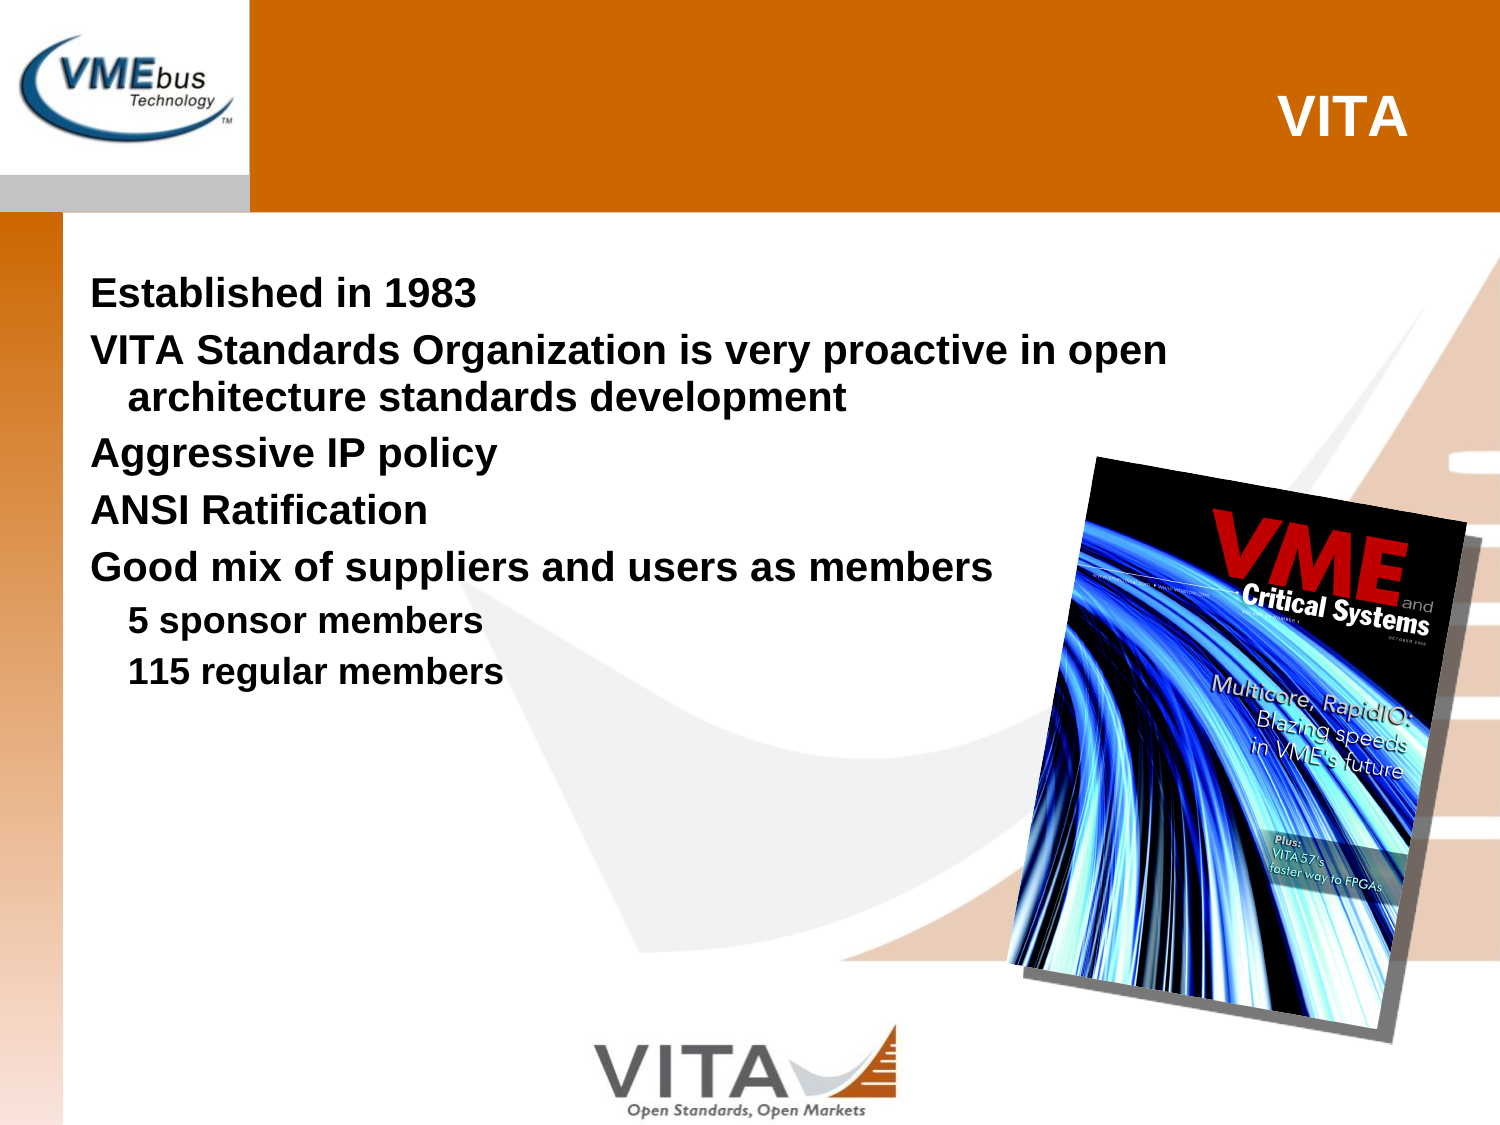

# VITA
Established in 1983
VITA Standards Organization is very proactive in open architecture standards development
Aggressive IP policy
ANSI Ratification
Good mix of suppliers and users as members
5 sponsor members
115 regular members